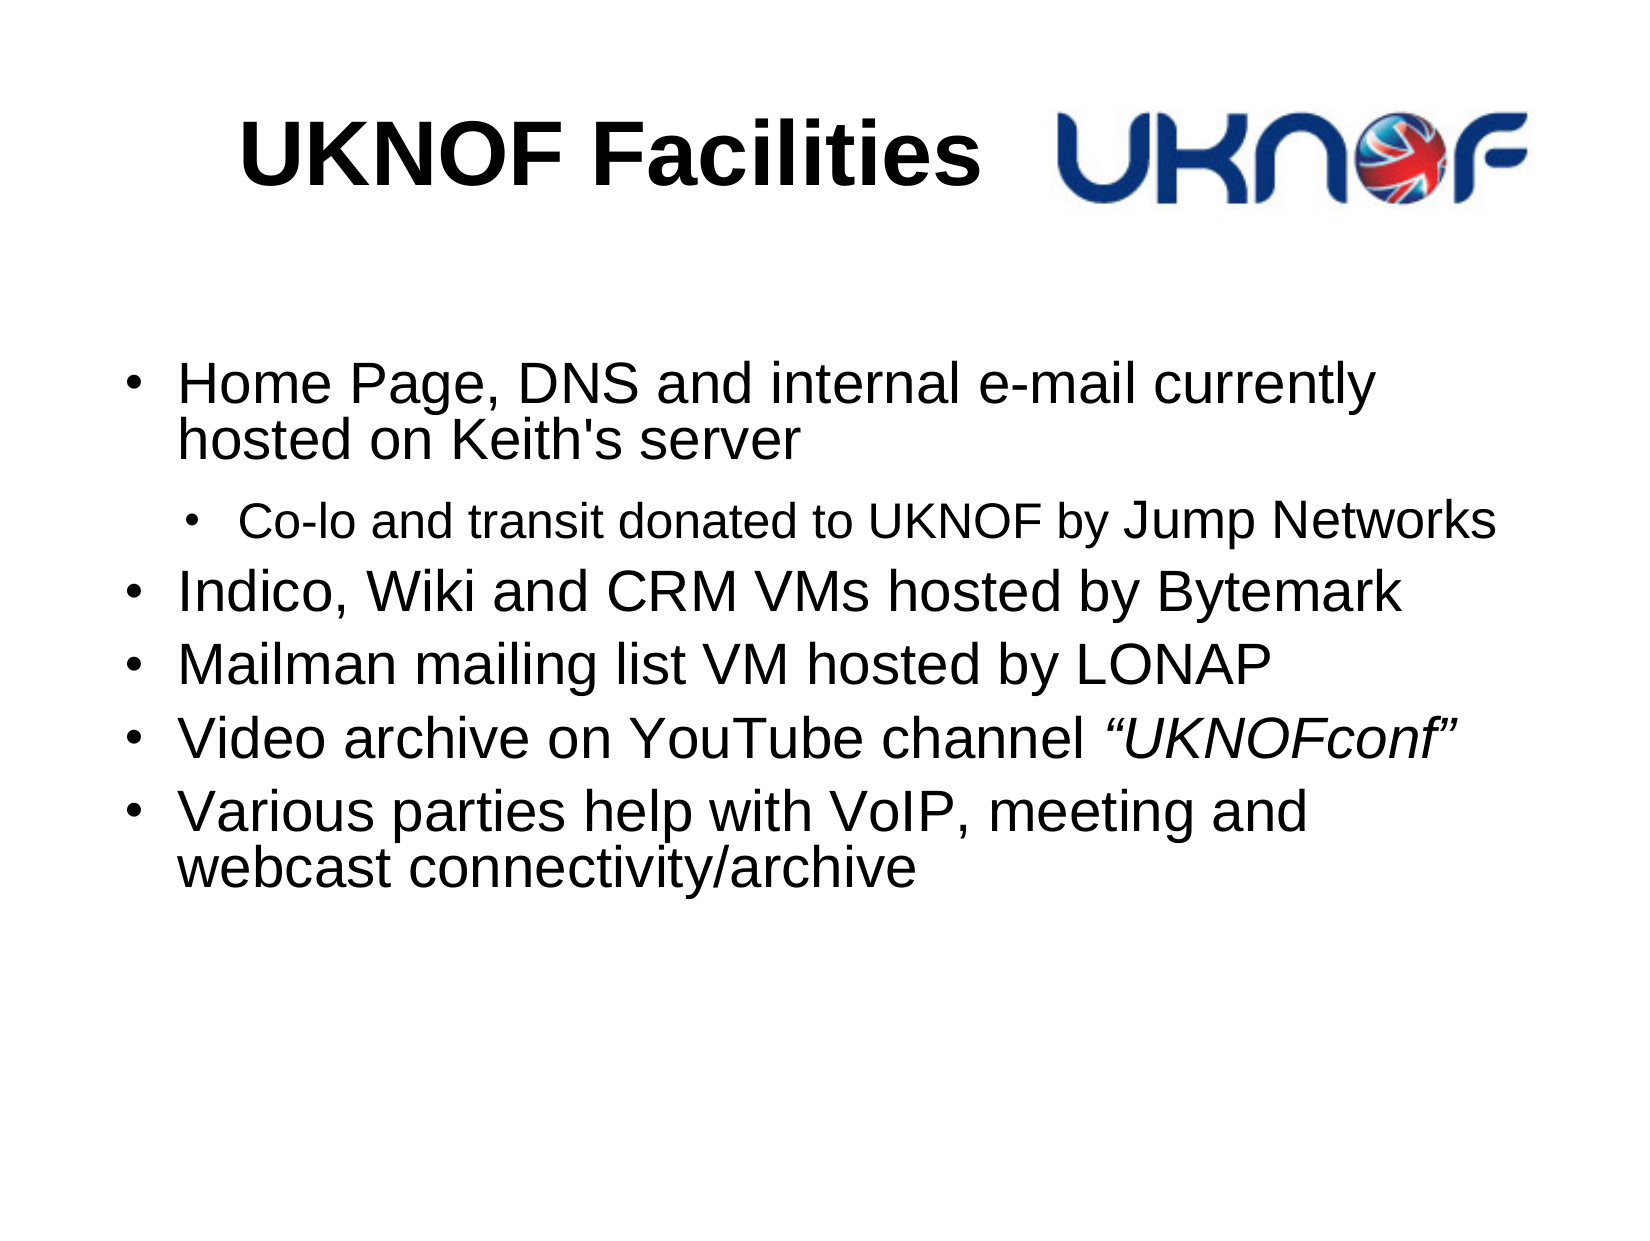

# UKNOF Facilities
Home Page, DNS and internal e-mail currently hosted on Keith's server
Co-lo and transit donated to UKNOF by Jump Networks
Indico, Wiki and CRM VMs hosted by Bytemark
Mailman mailing list VM hosted by LONAP
Video archive on YouTube channel “UKNOFconf”
Various parties help with VoIP, meeting and webcast connectivity/archive